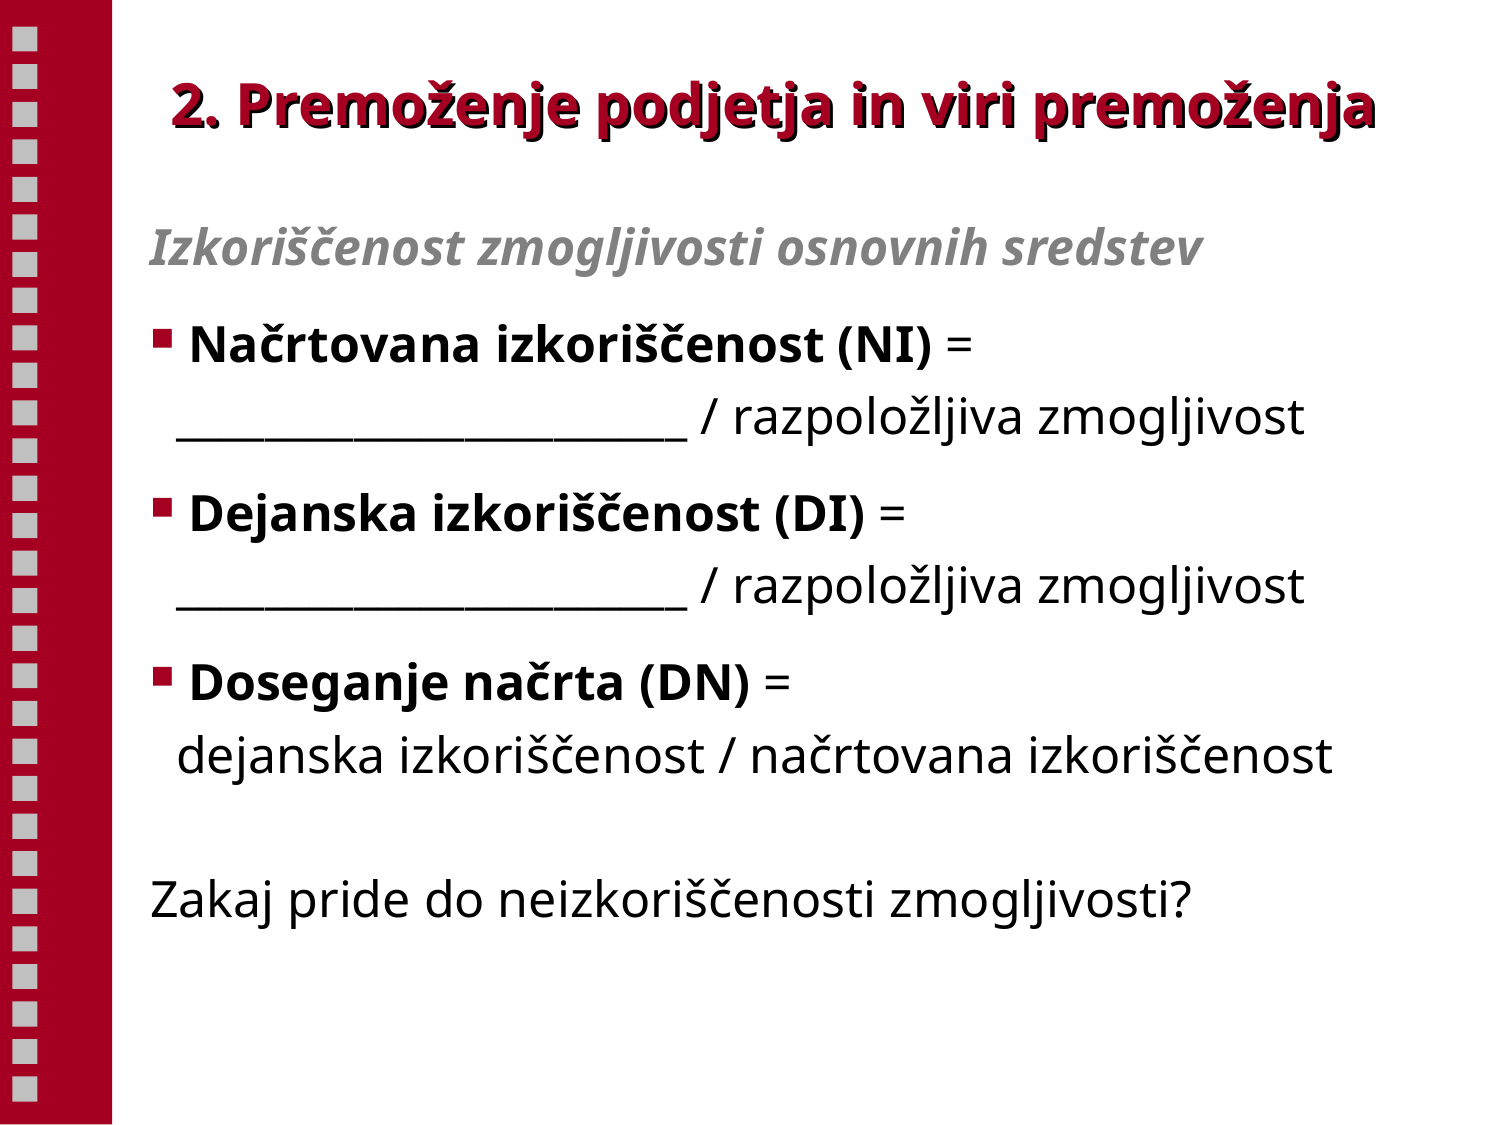

2. Premoženje podjetja in viri premoženja
# Izkoriščenost zmogljivosti osnovnih sredstev
 Načrtovana izkoriščenost (NI) =
 _______________________ / razpoložljiva zmogljivost
 Dejanska izkoriščenost (DI) =
 _______________________ / razpoložljiva zmogljivost
 Doseganje načrta (DN) =
 dejanska izkoriščenost / načrtovana izkoriščenost
Zakaj pride do neizkoriščenosti zmogljivosti?